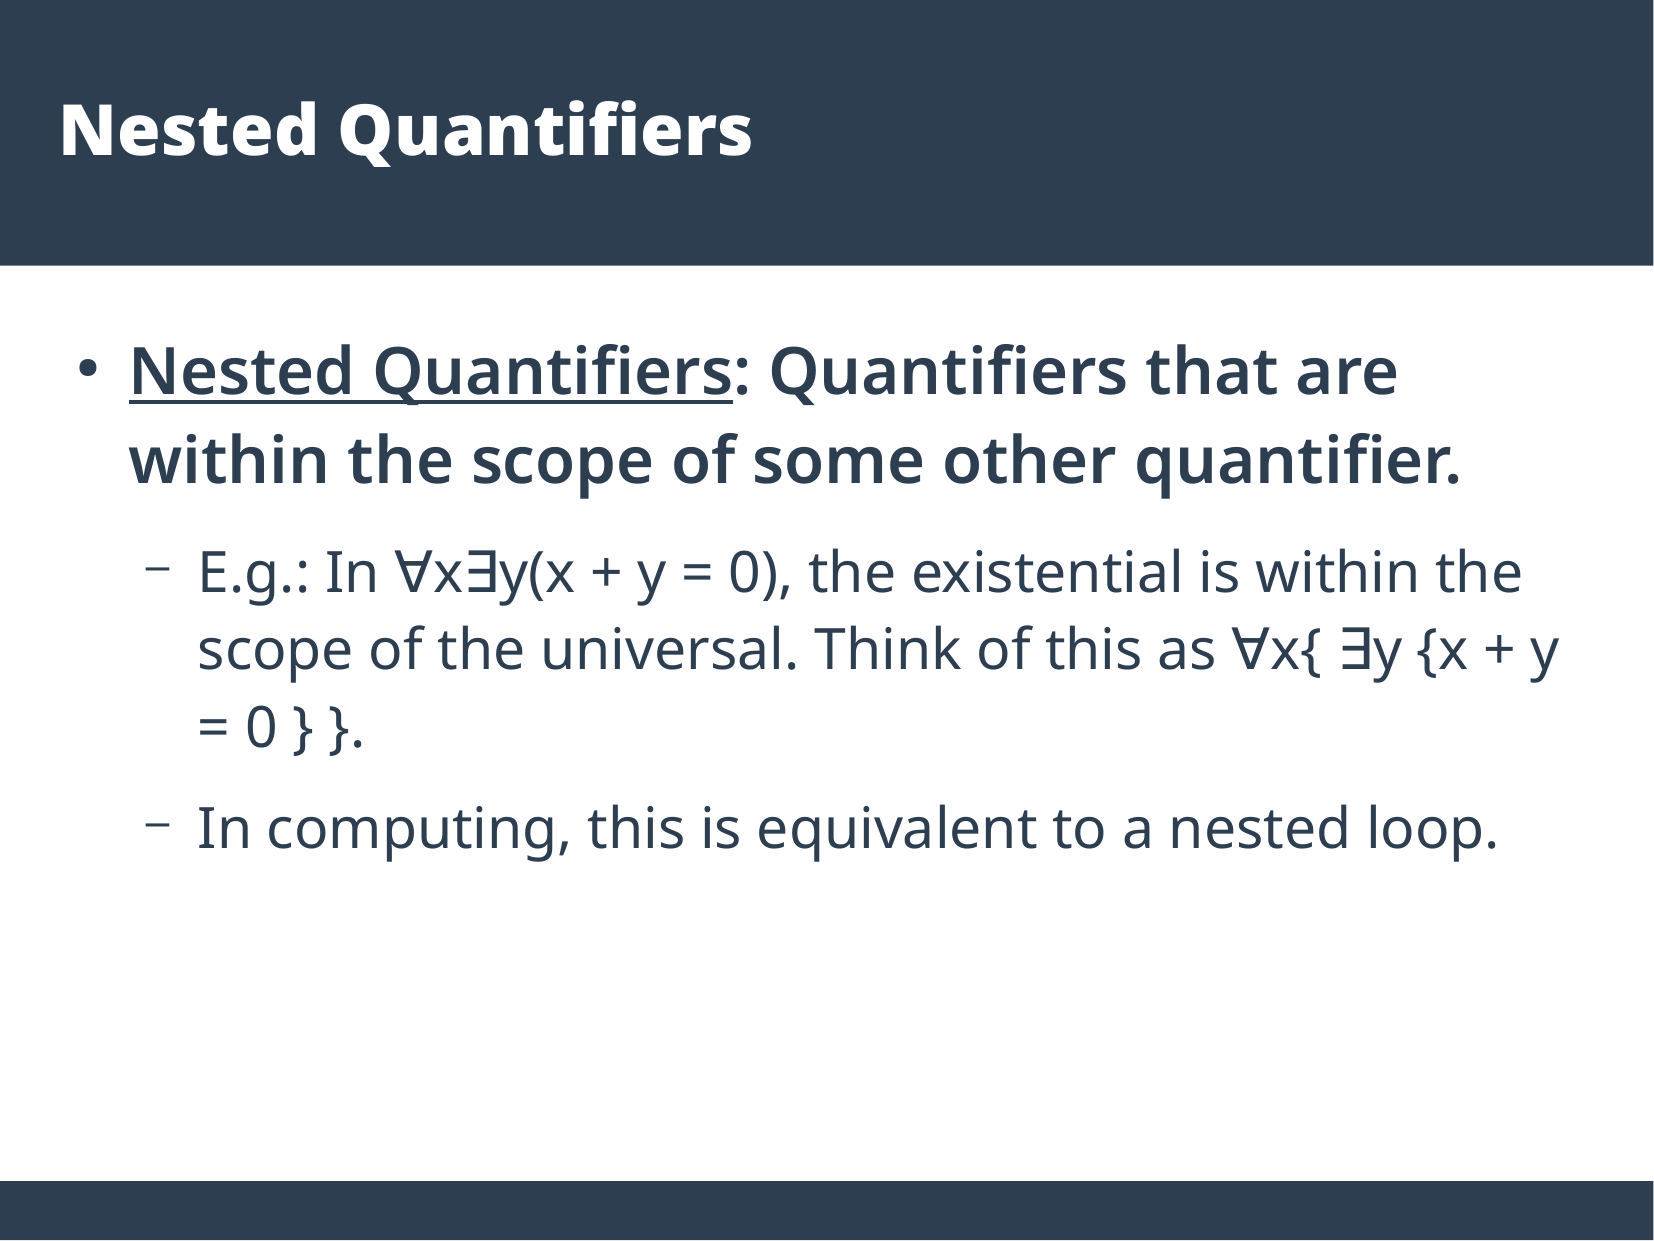

# Nested Quantifiers
Nested Quantifiers: Quantifiers that are within the scope of some other quantifier.
E.g.: In ∀x∃y(x + y = 0), the existential is within the scope of the universal. Think of this as ∀x{ ∃y {x + y = 0 } }.
In computing, this is equivalent to a nested loop.